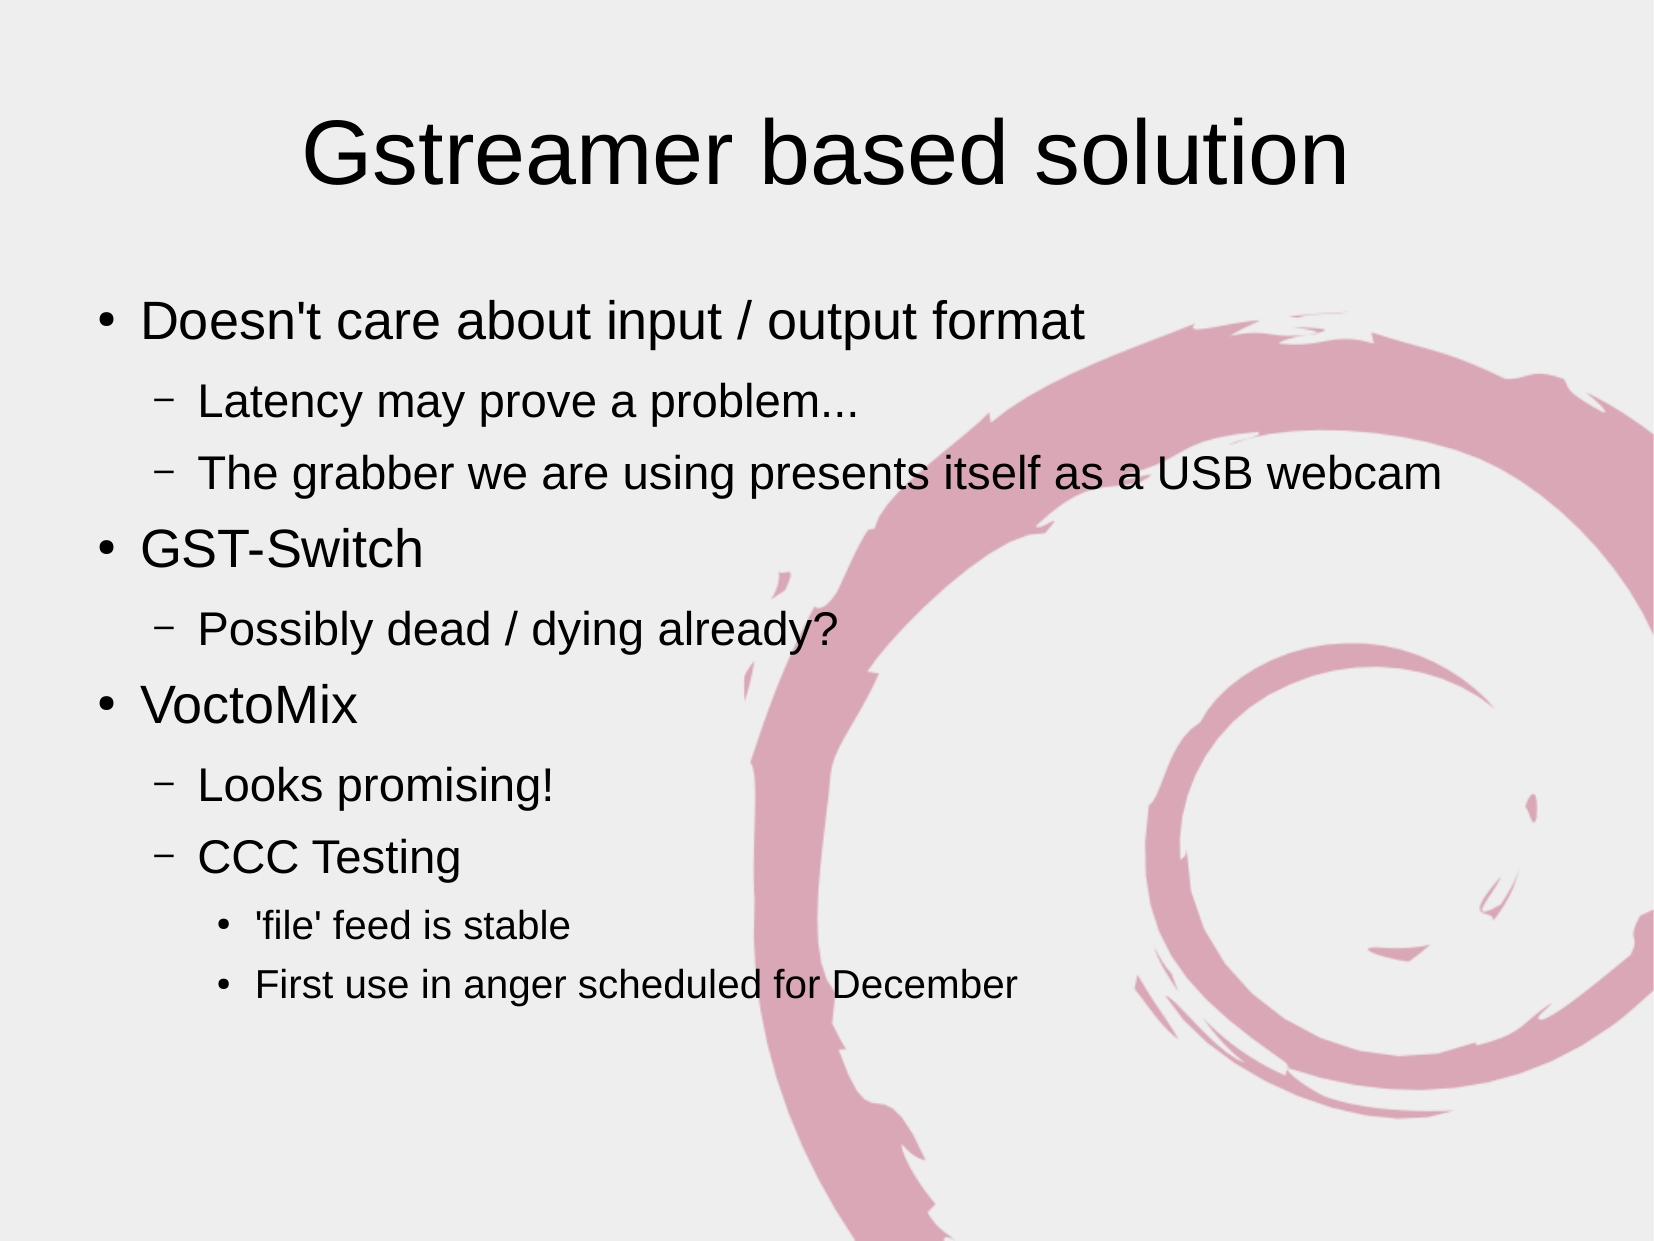

# Gstreamer based solution
Doesn't care about input / output format
Latency may prove a problem...
The grabber we are using presents itself as a USB webcam
GST-Switch
Possibly dead / dying already?
VoctoMix
Looks promising!
CCC Testing
'file' feed is stable
First use in anger scheduled for December